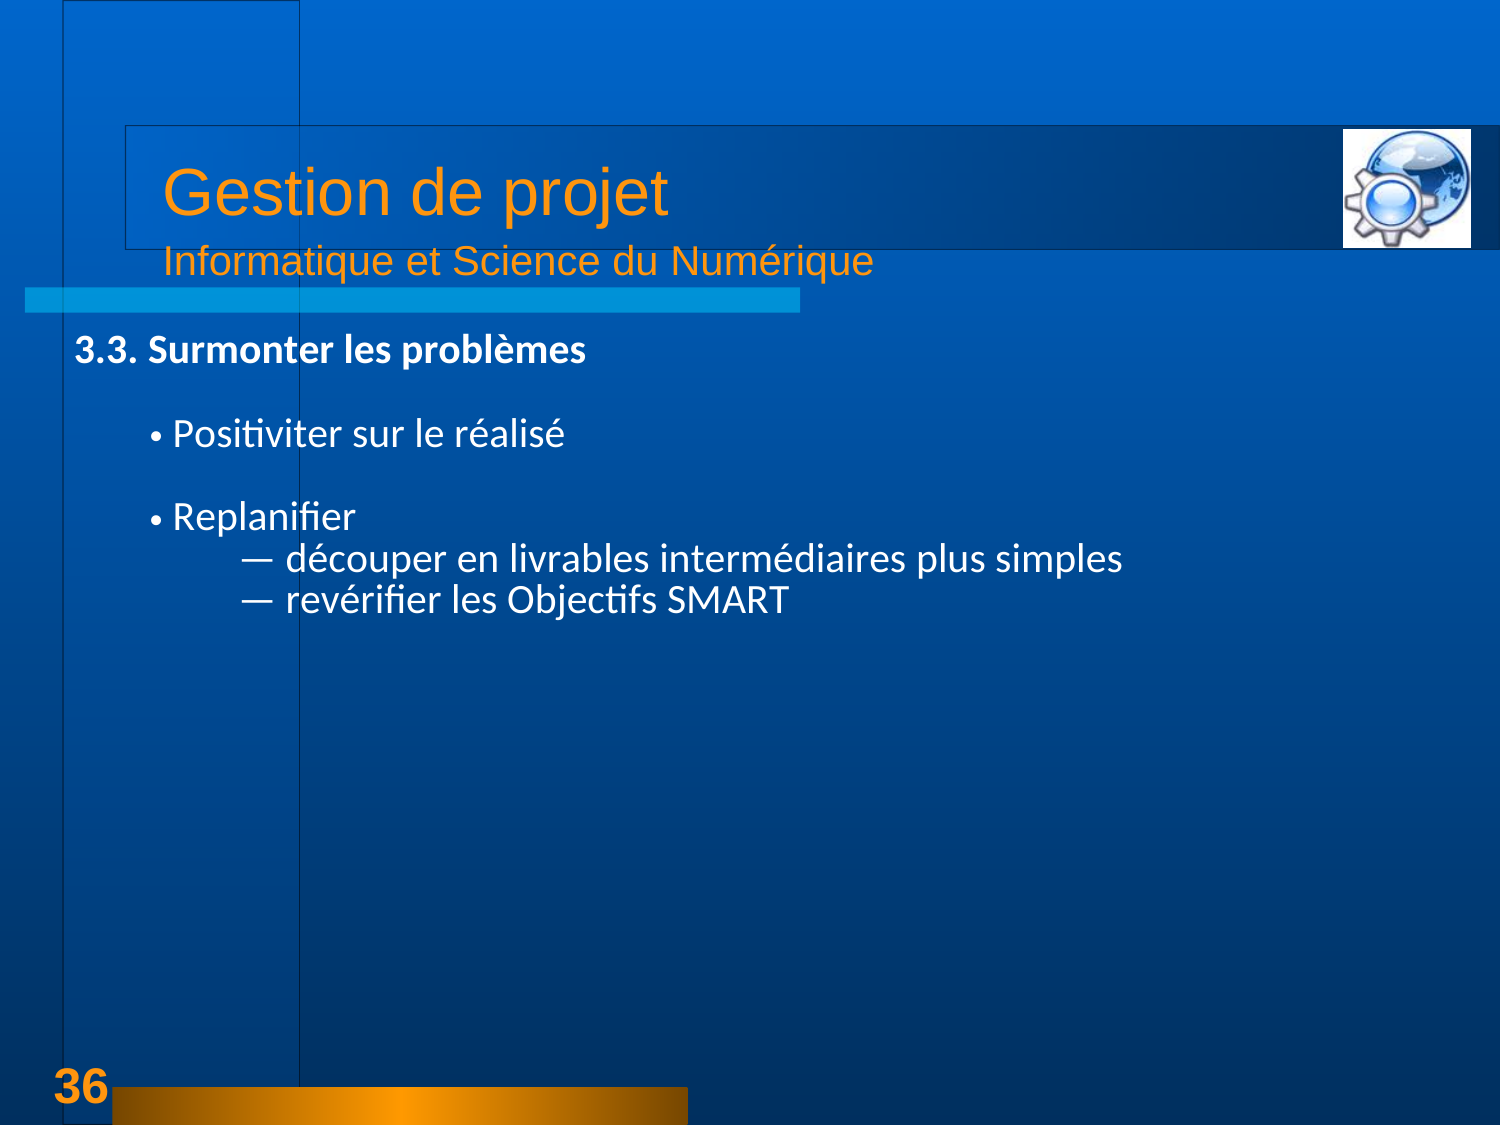

3.3. Surmonter les problèmes
 Positiviter sur le réalisé
 Replanifier
— découper en livrables intermédiaires plus simples
— revérifier les Objectifs SMART